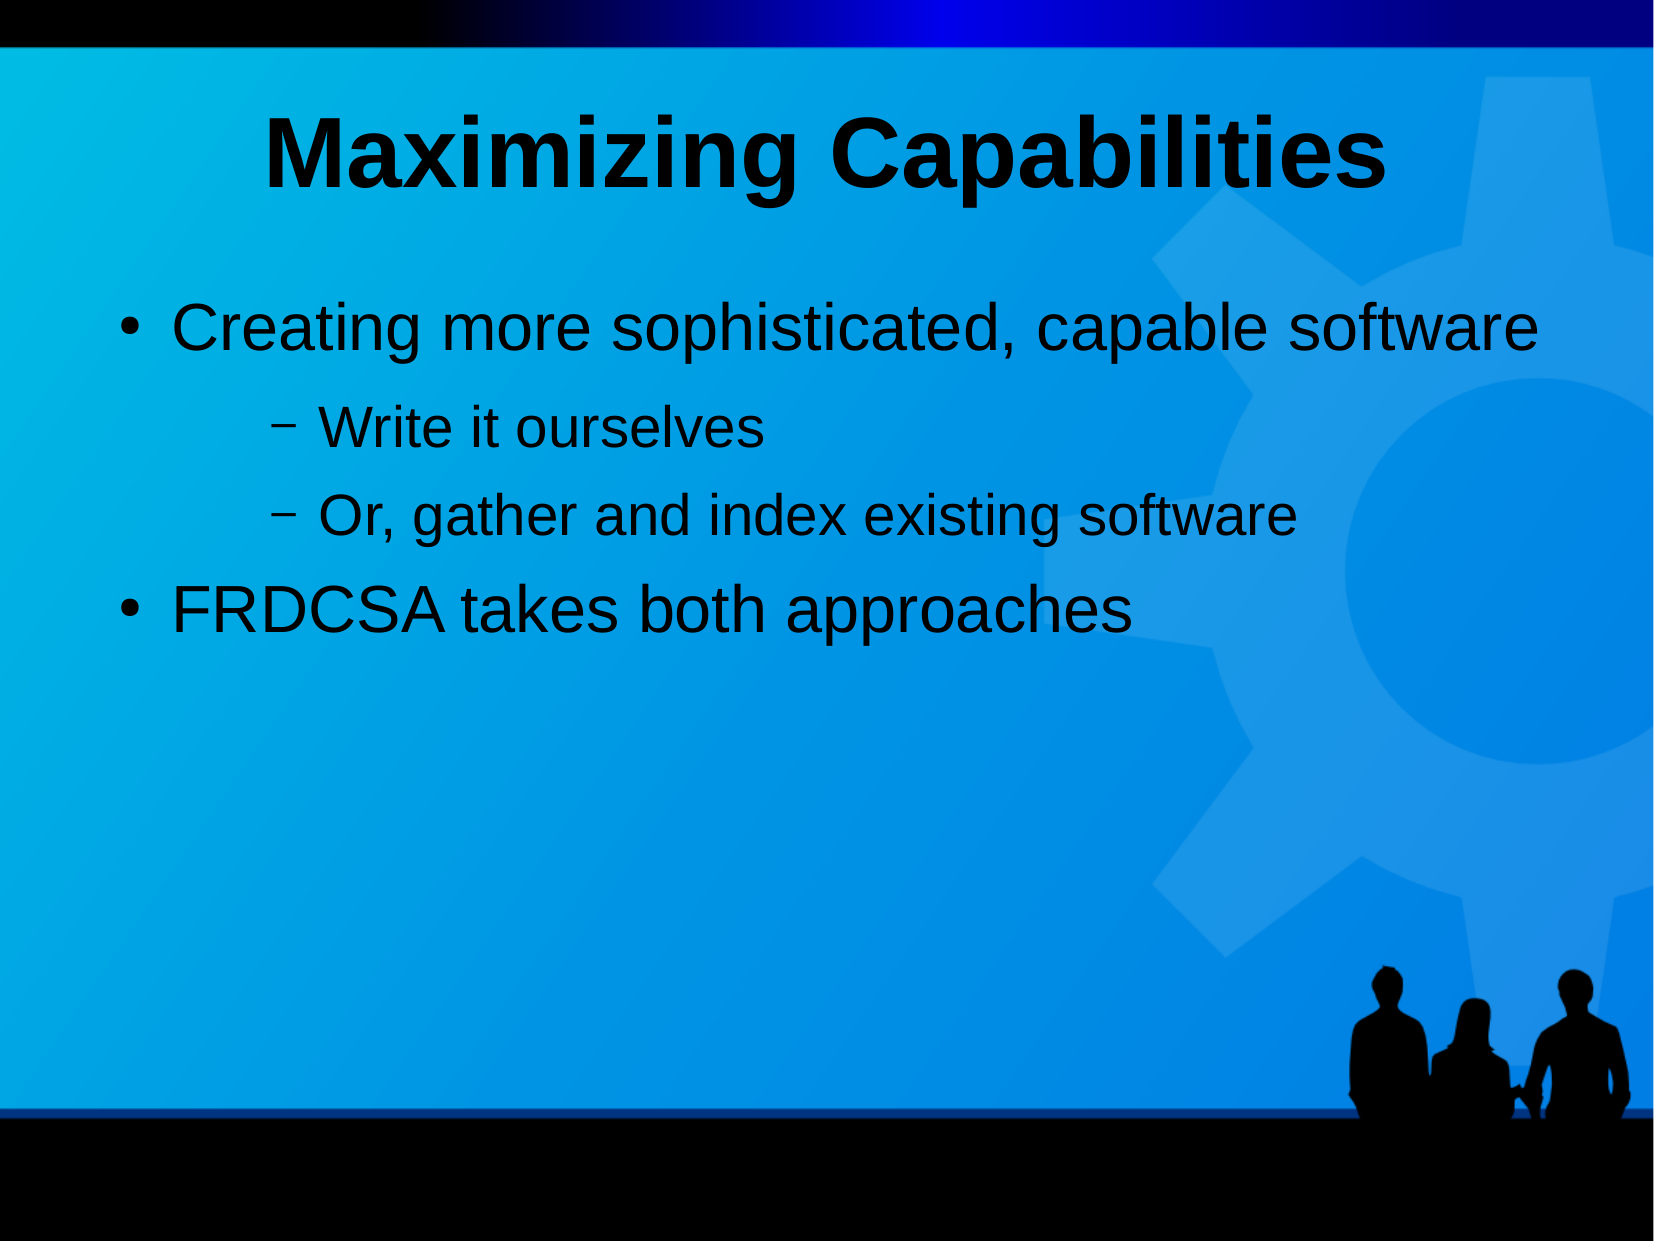

# Maximizing Capabilities
Creating more sophisticated, capable software
Write it ourselves
Or, gather and index existing software
FRDCSA takes both approaches